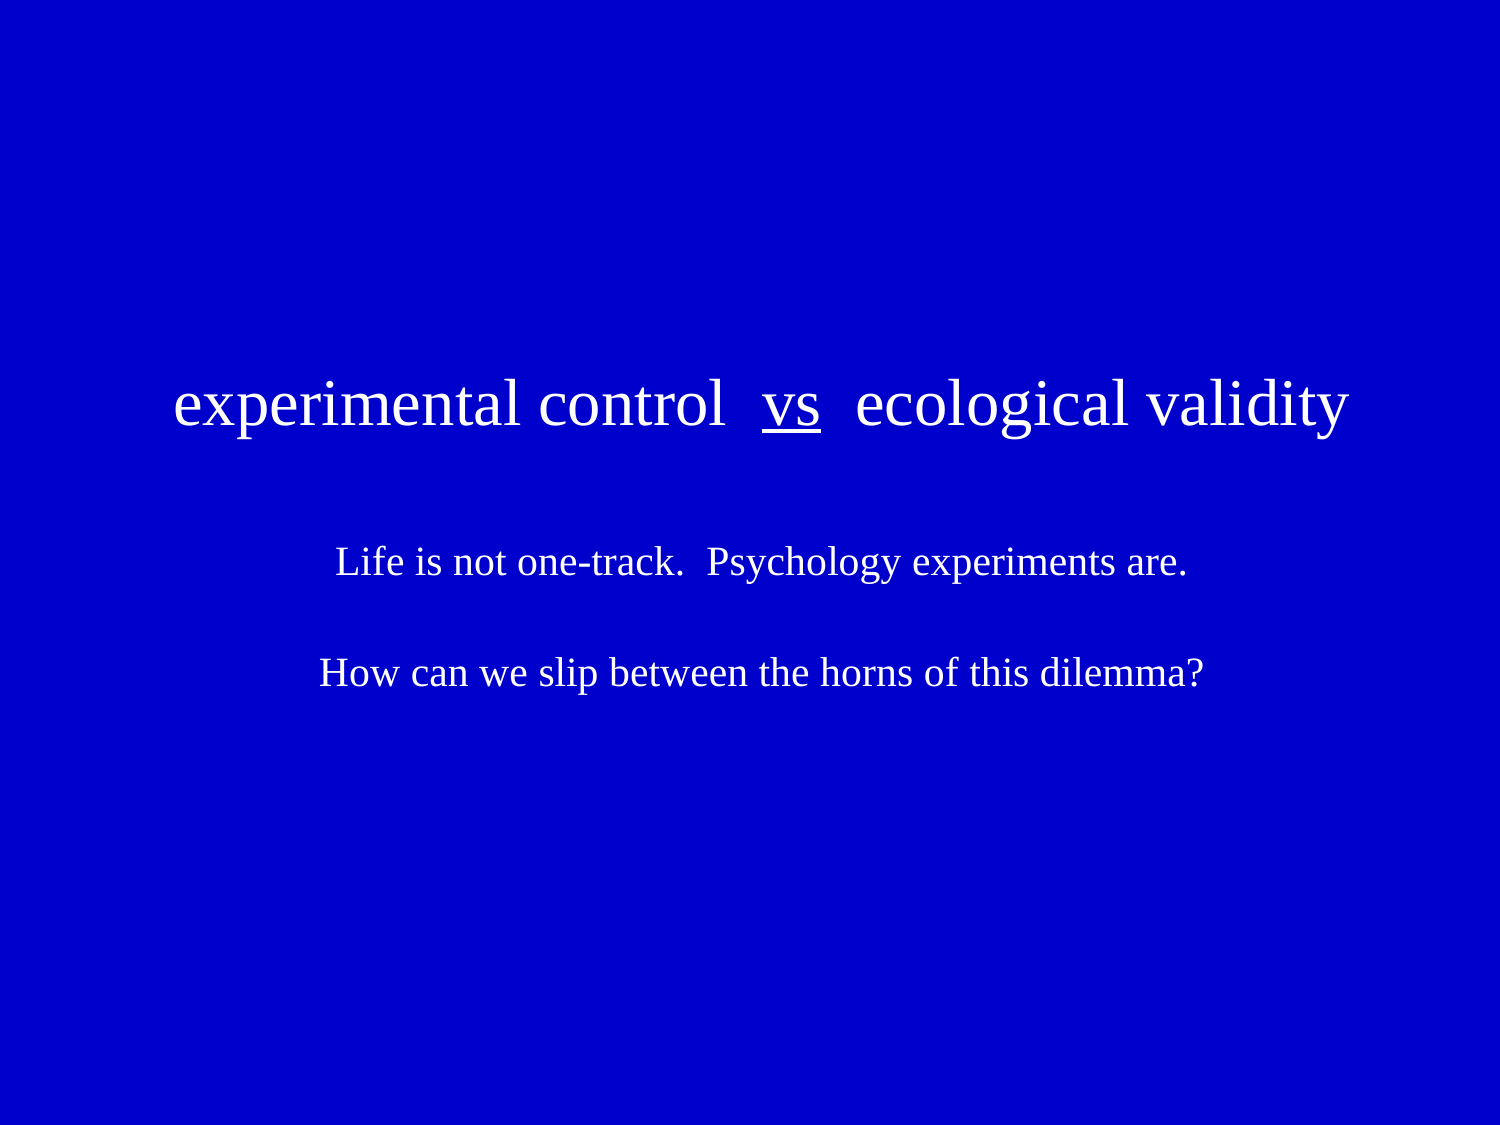

# experimental control vs ecological validity Life is not one-track. Psychology experiments are. How can we slip between the horns of this dilemma?